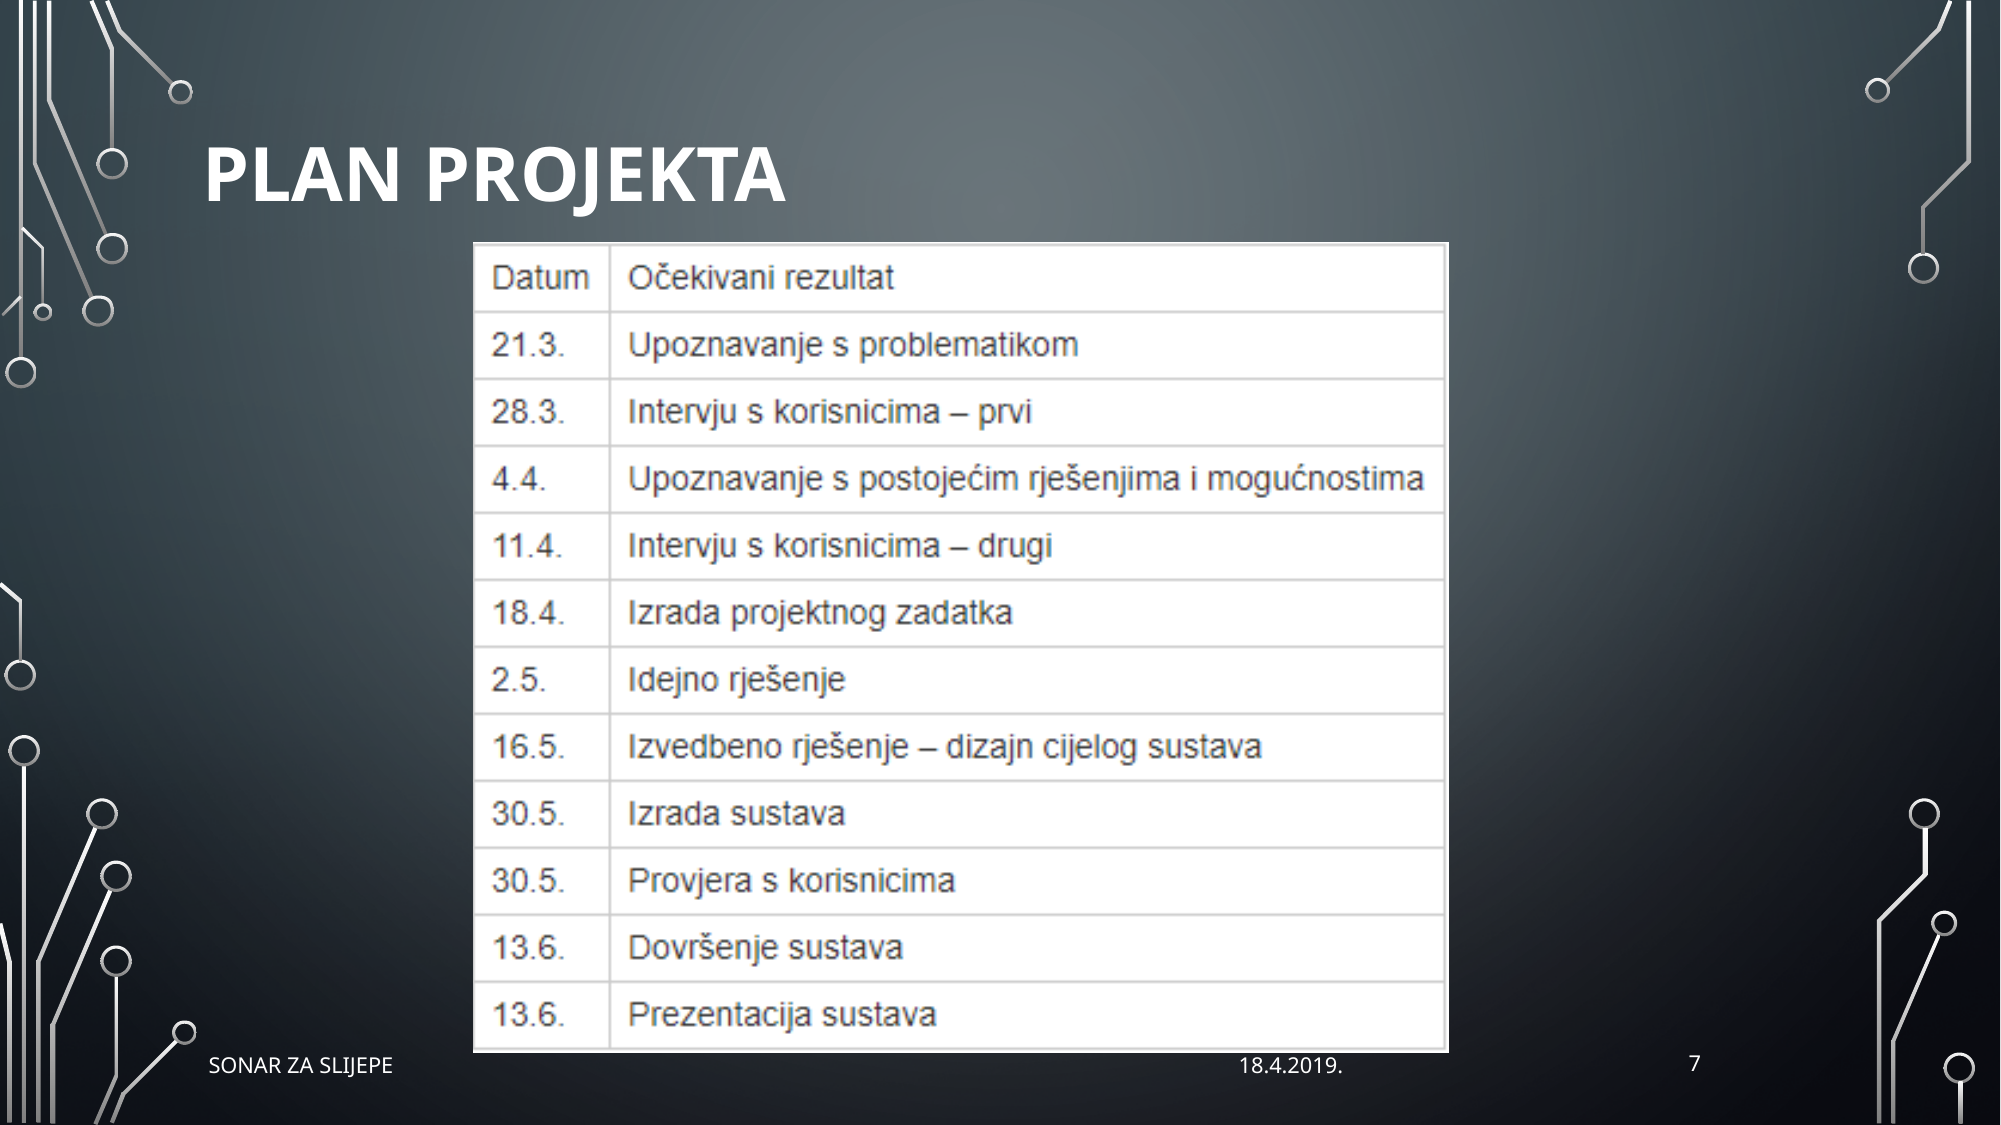

# Plan projekta
Sonar za slijepe
18.4.2019.